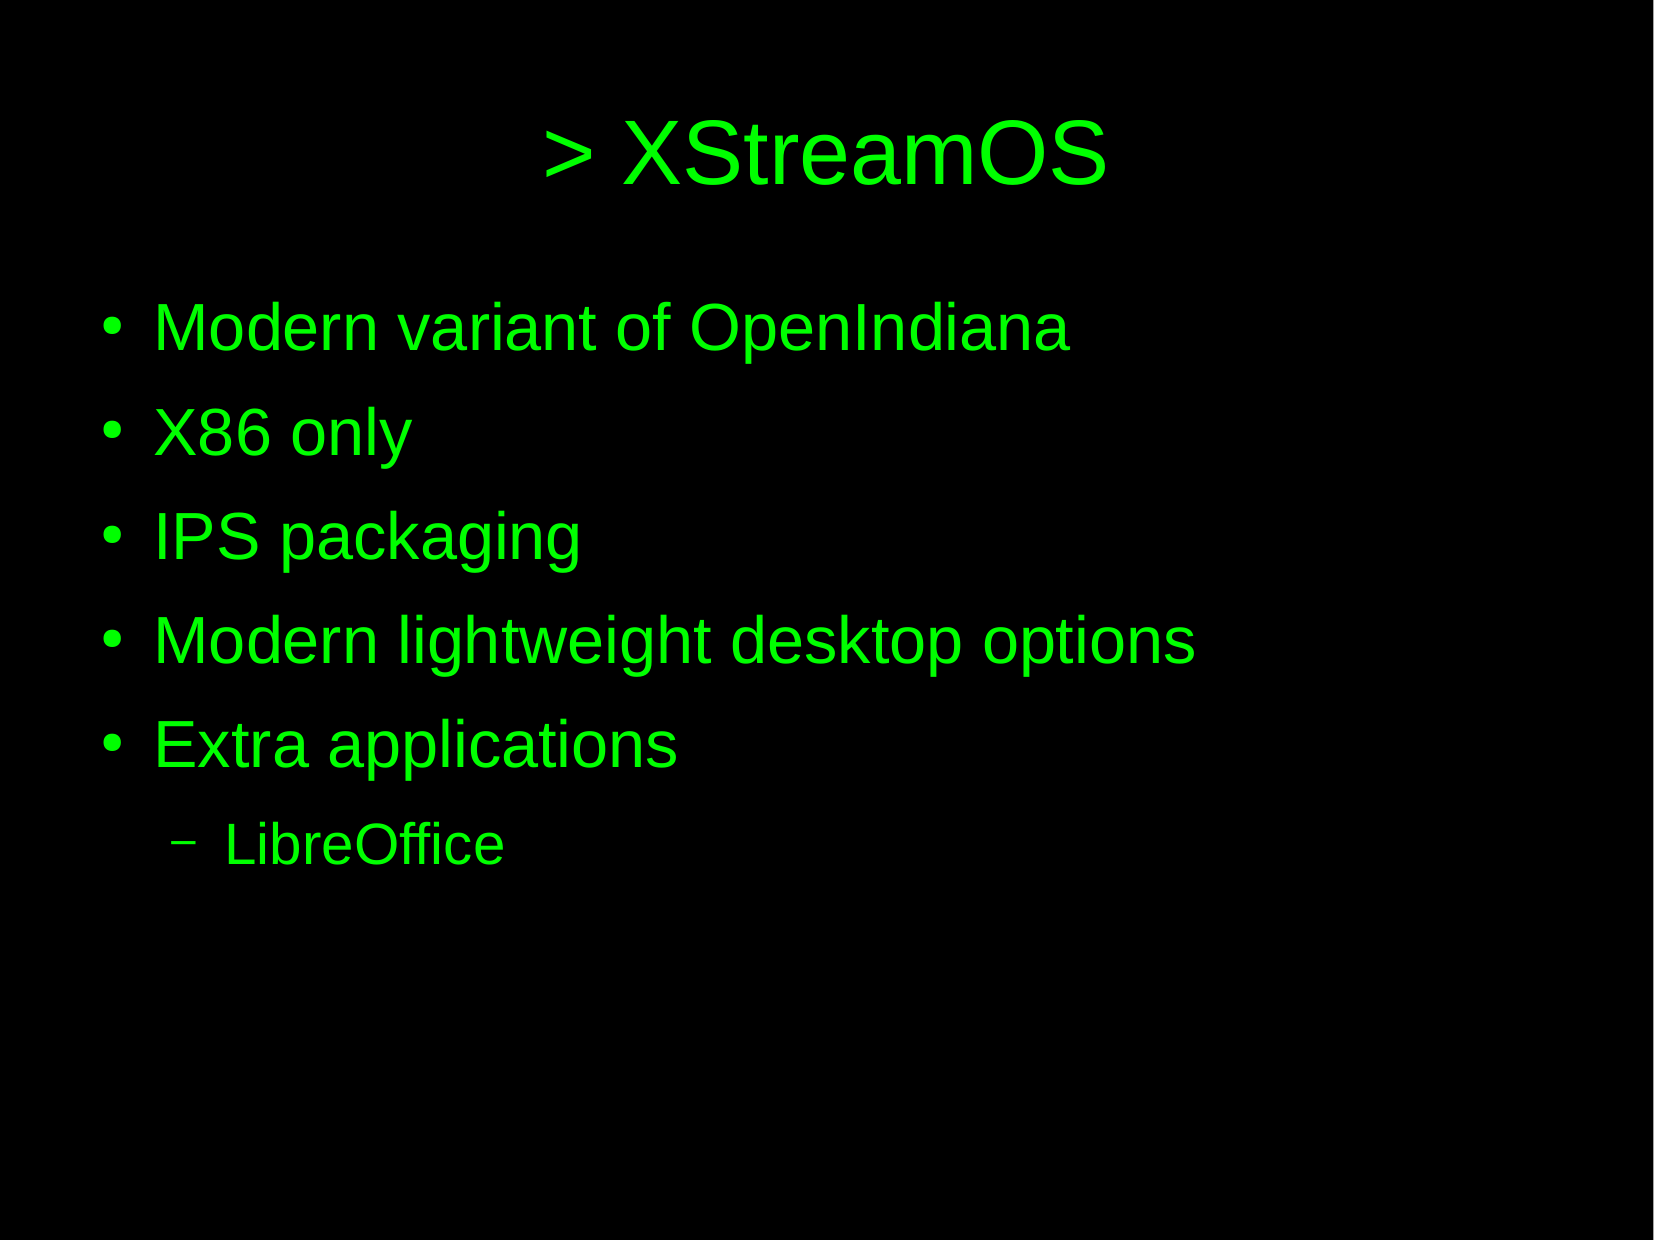

# > XStreamOS
Modern variant of OpenIndiana
X86 only
IPS packaging
Modern lightweight desktop options
Extra applications
LibreOffice